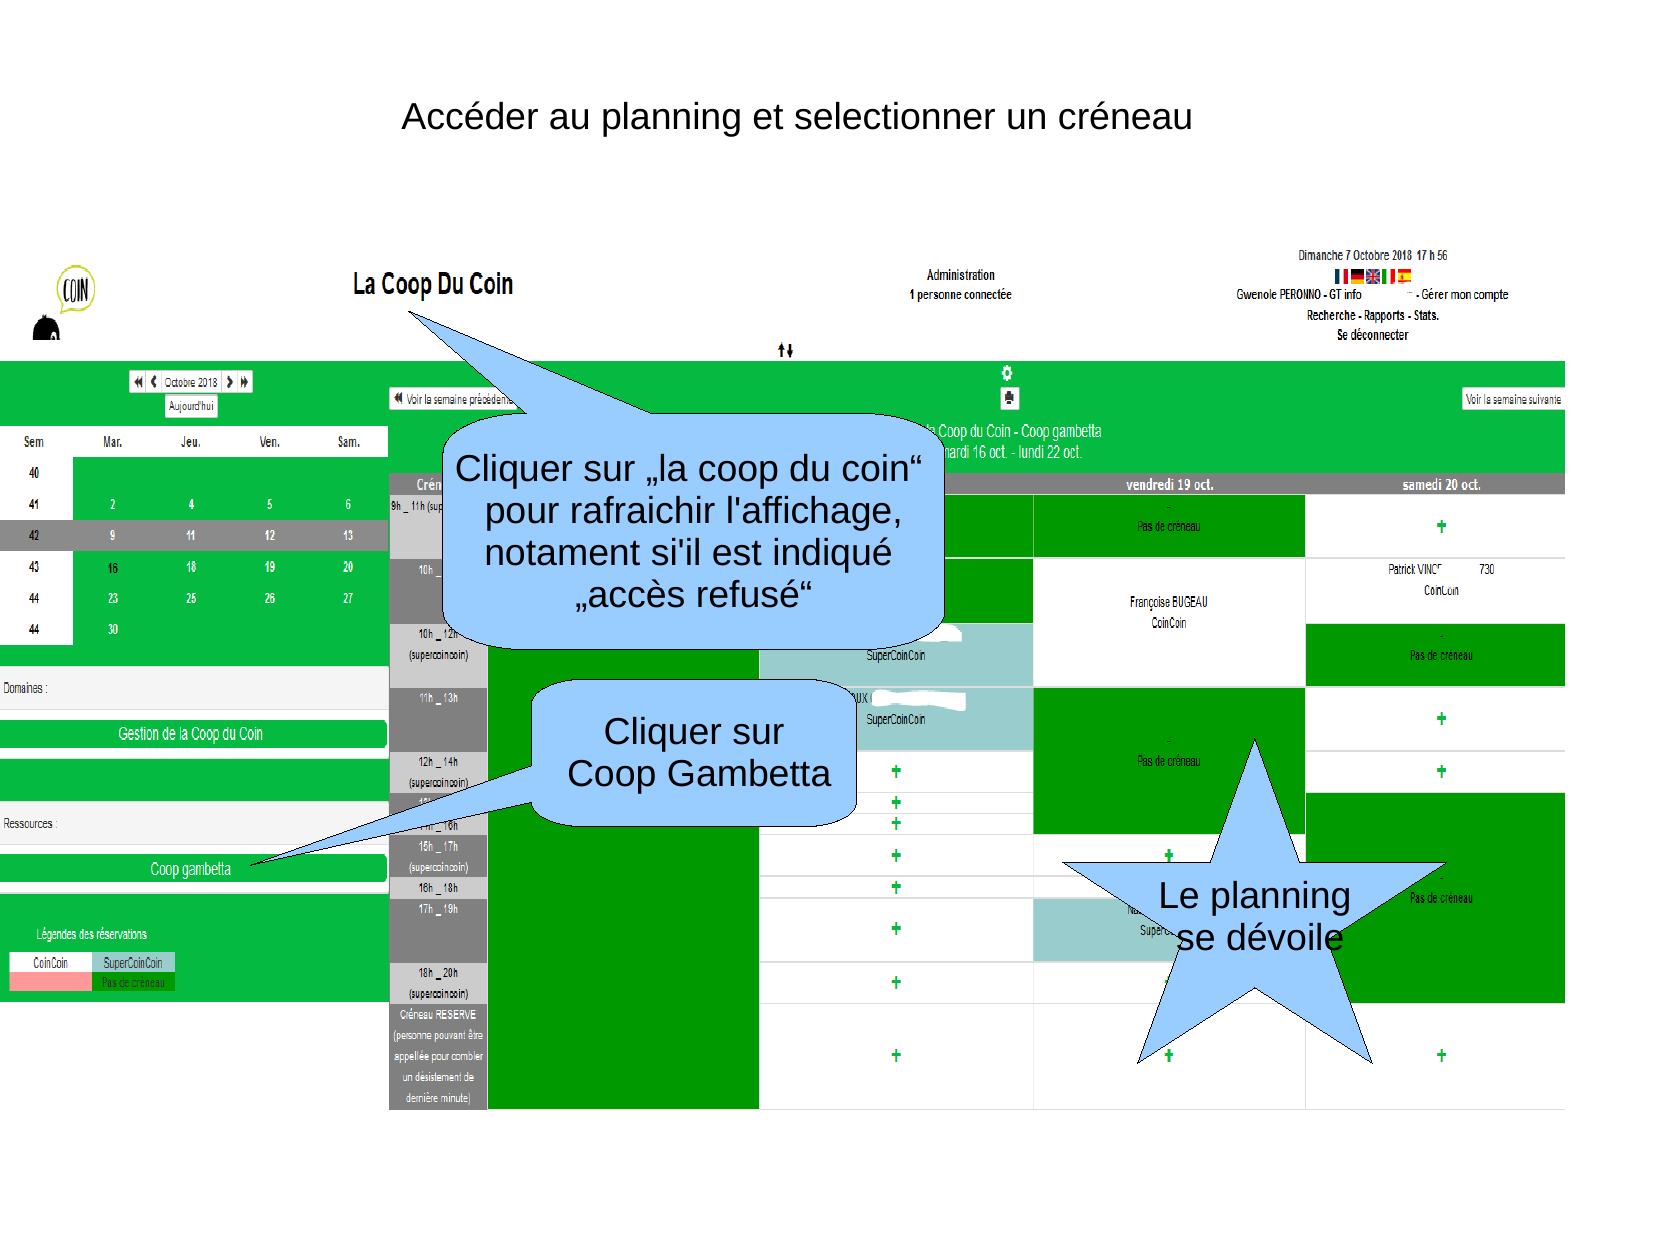

Accéder au planning et selectionner un créneau
Cliquer sur „la coop du coin“
pour rafraichir l'affichage,
notament si'il est indiqué
„accès refusé“
Cliquer sur
 Coop Gambetta
Le planning
 se dévoile